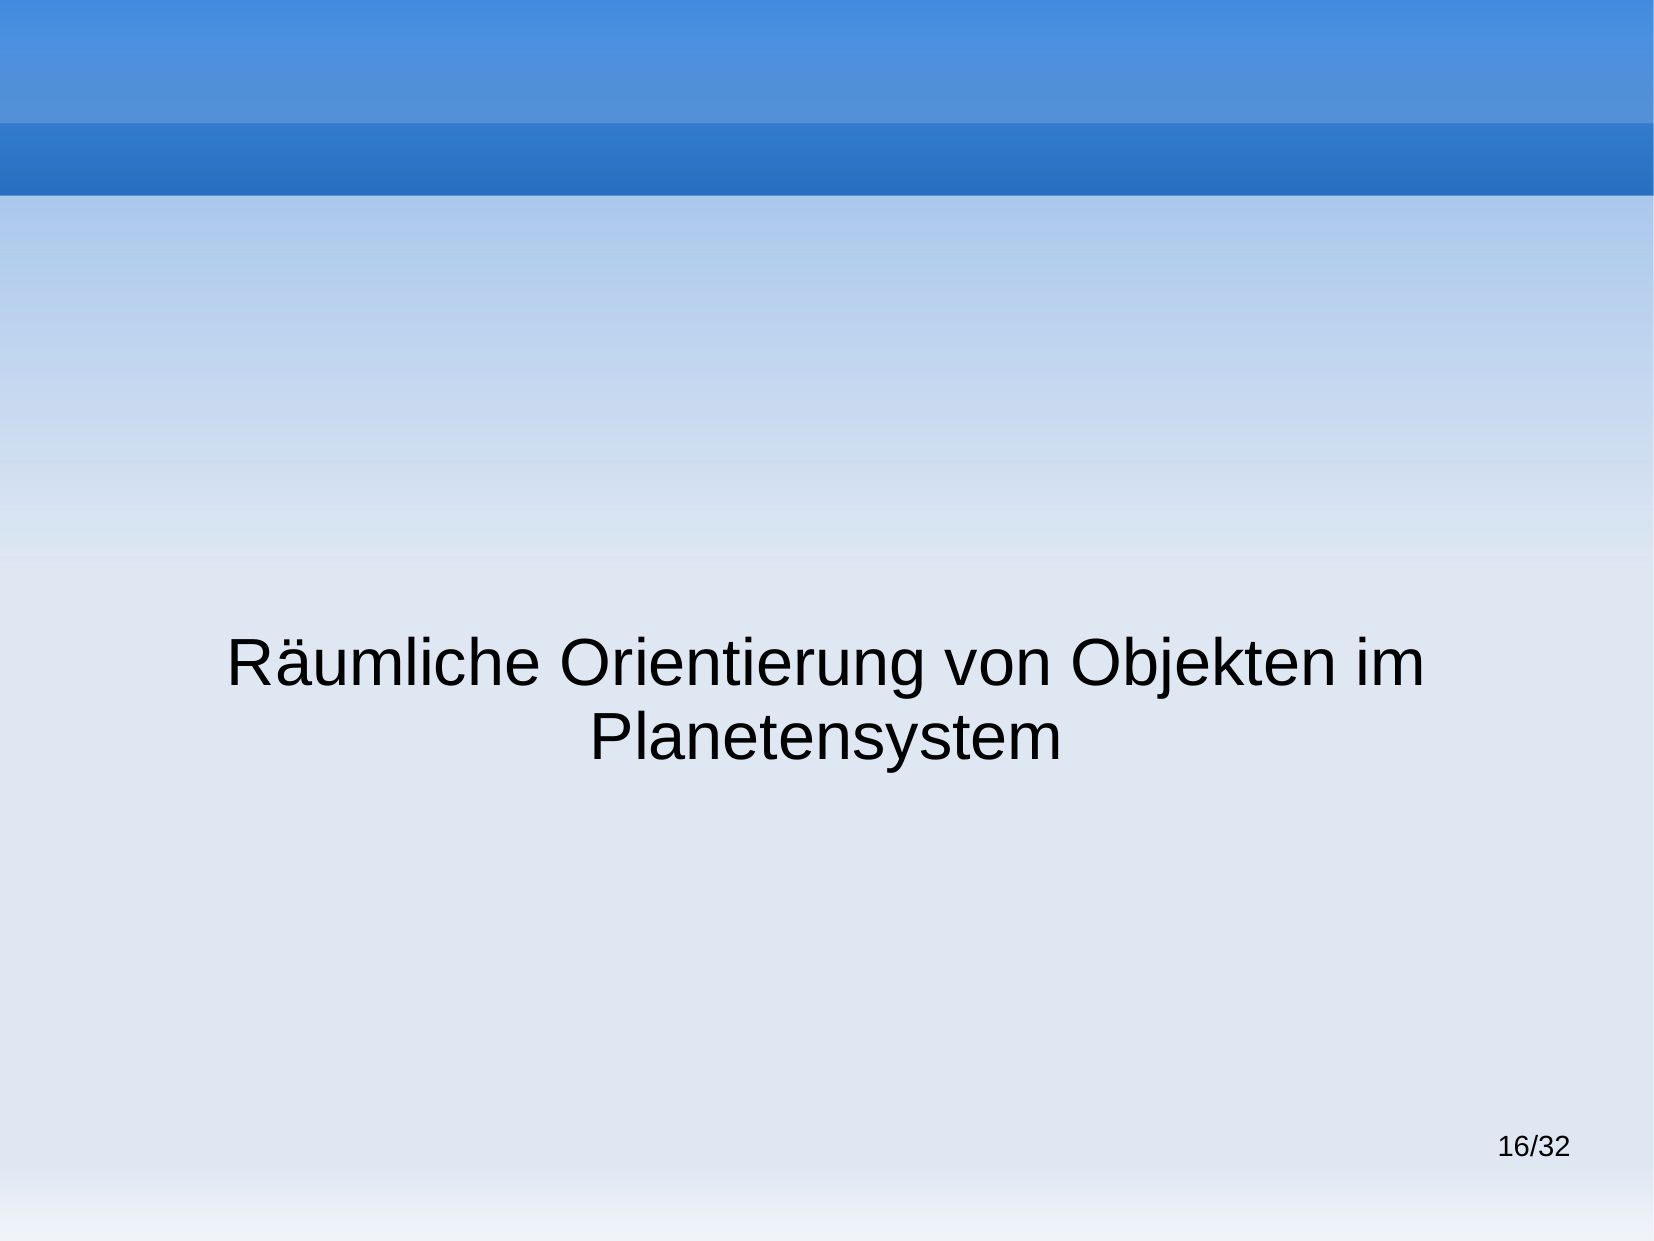

#
Räumliche Orientierung von Objekten im Planetensystem
16